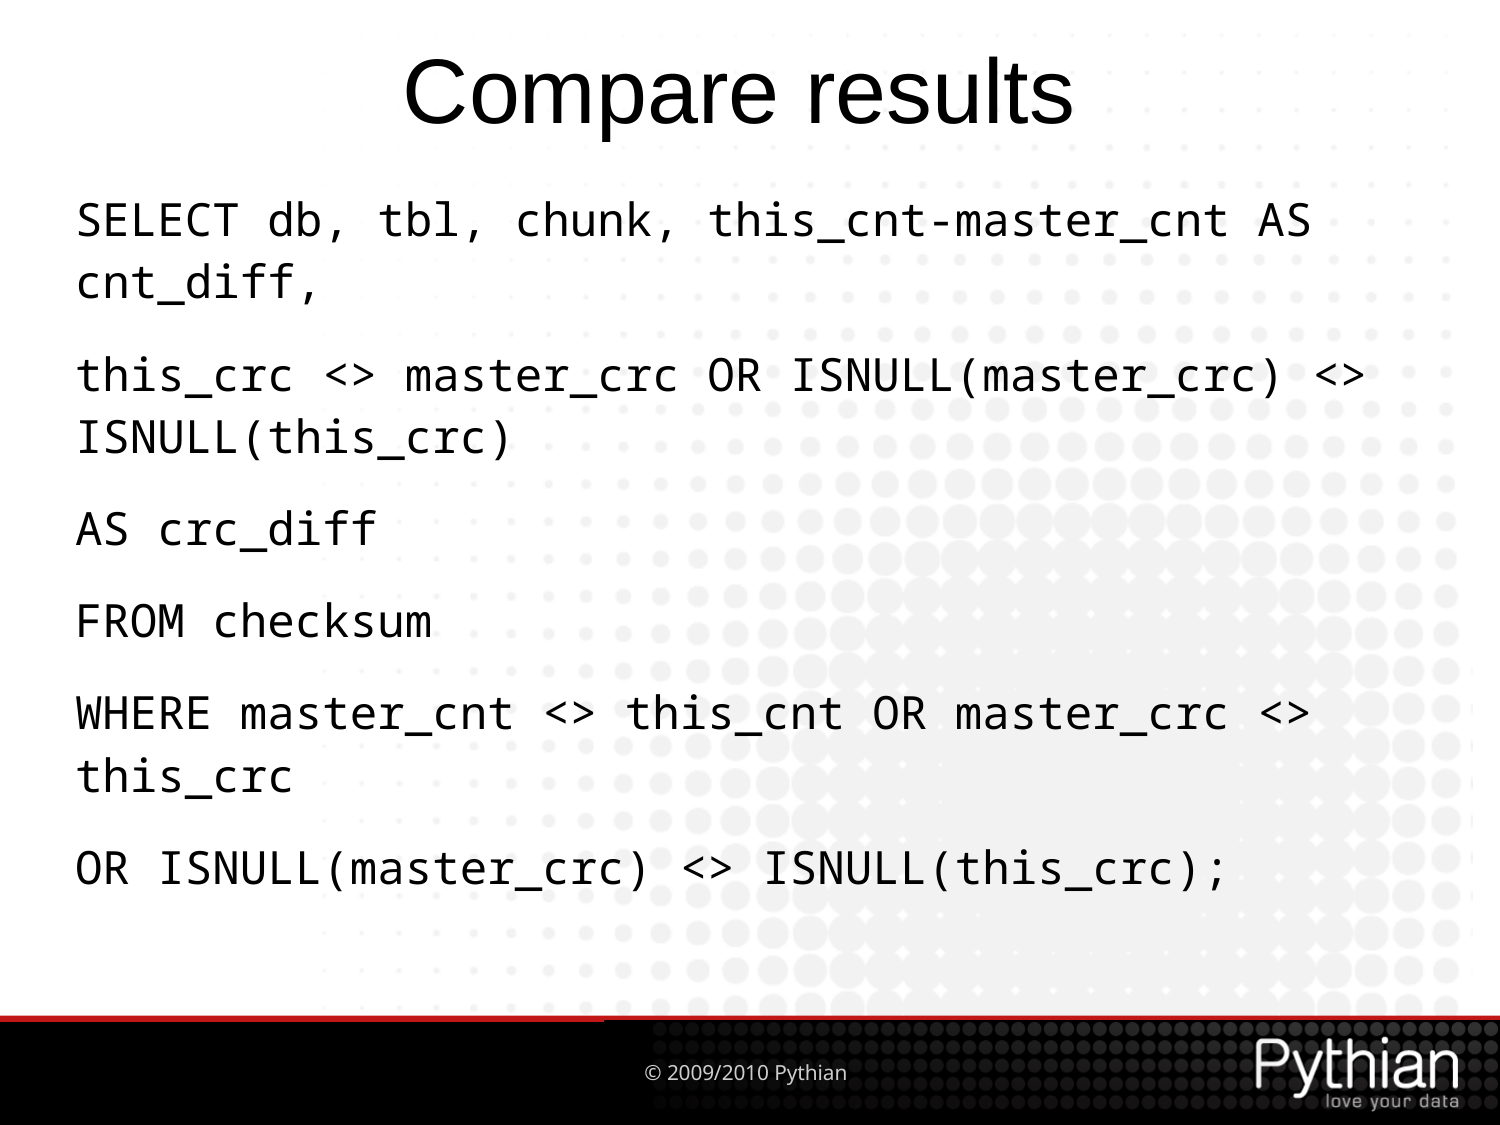

# Compare results
SELECT db, tbl, chunk, this_cnt-master_cnt AS cnt_diff,
this_crc <> master_crc OR ISNULL(master_crc) <> ISNULL(this_crc)
AS crc_diff
FROM checksum
WHERE master_cnt <> this_cnt OR master_crc <> this_crc
OR ISNULL(master_crc) <> ISNULL(this_crc);